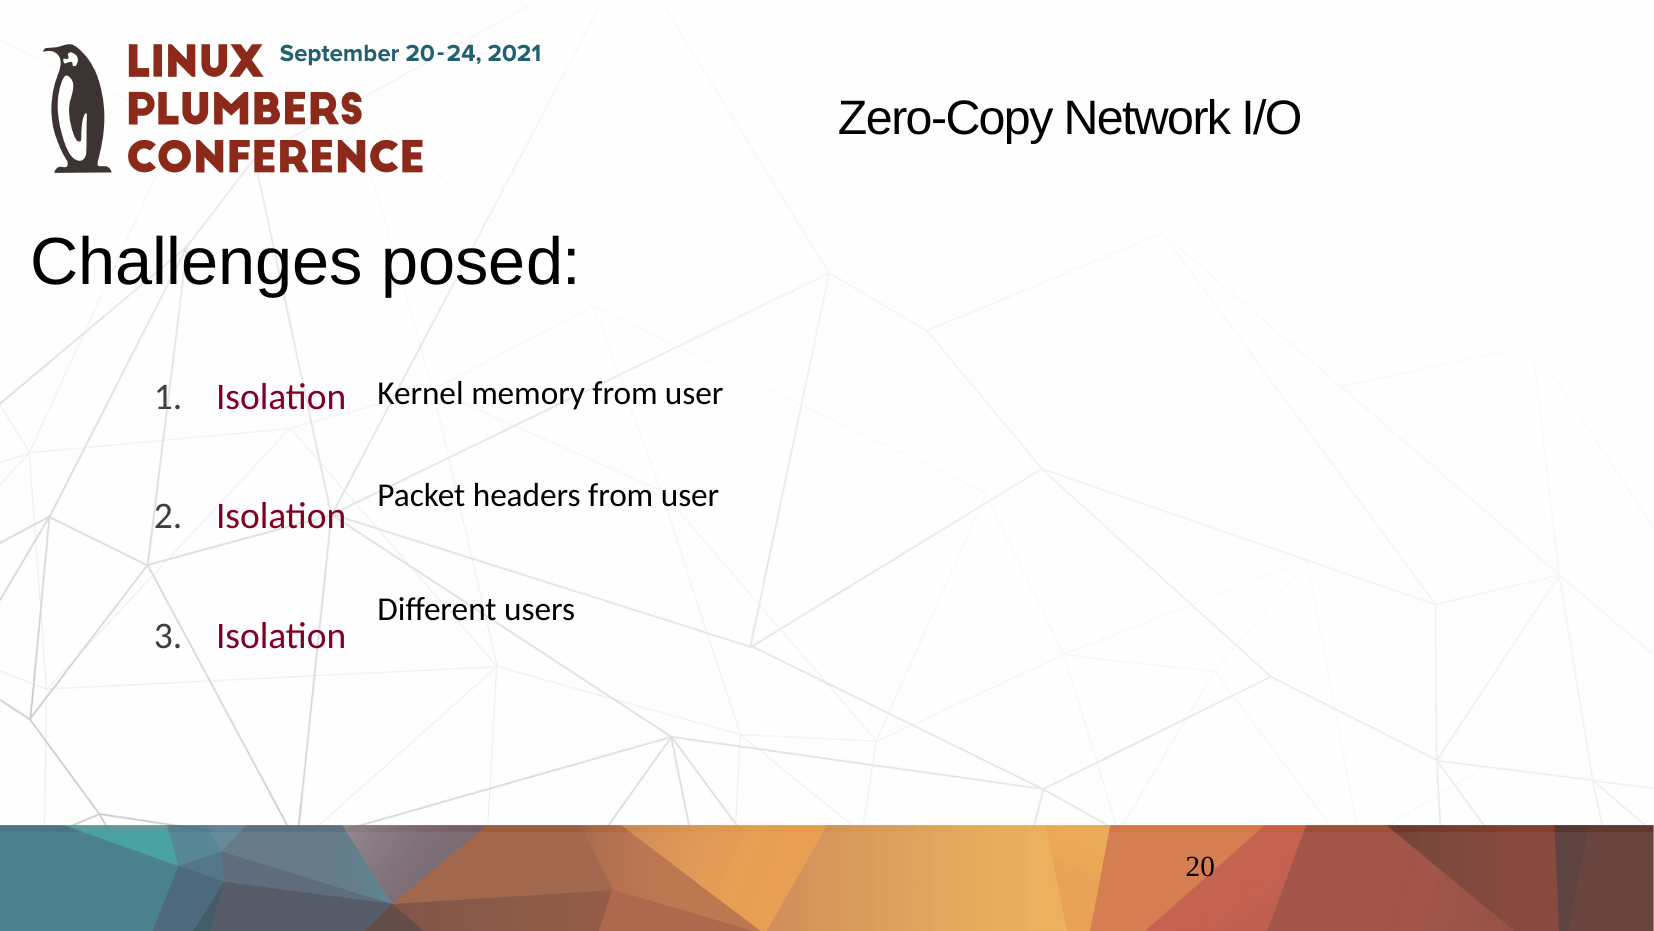

# Zero-Copy Network I/O
Challenges posed:
Isolation
Isolation
Isolation
Kernel memory from user
Packet headers from user
Different users